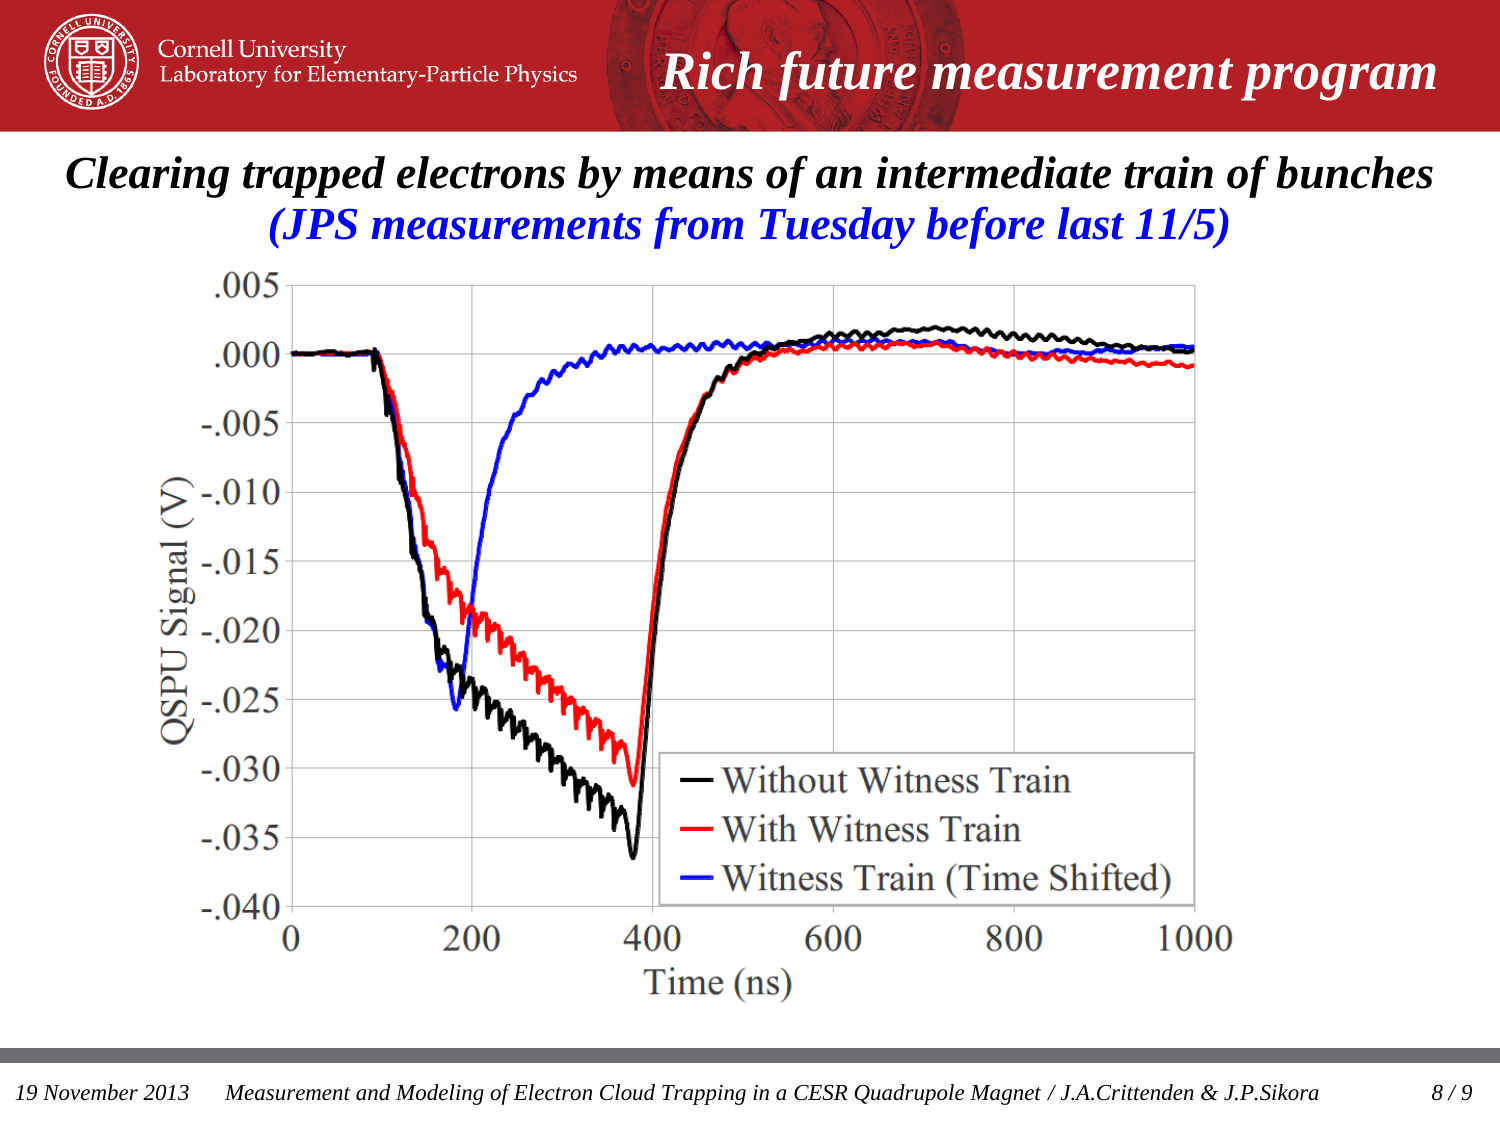

# Rich future measurement program
Clearing trapped electrons by means of an intermediate train of bunches
(JPS measurements from Tuesday before last 11/5)